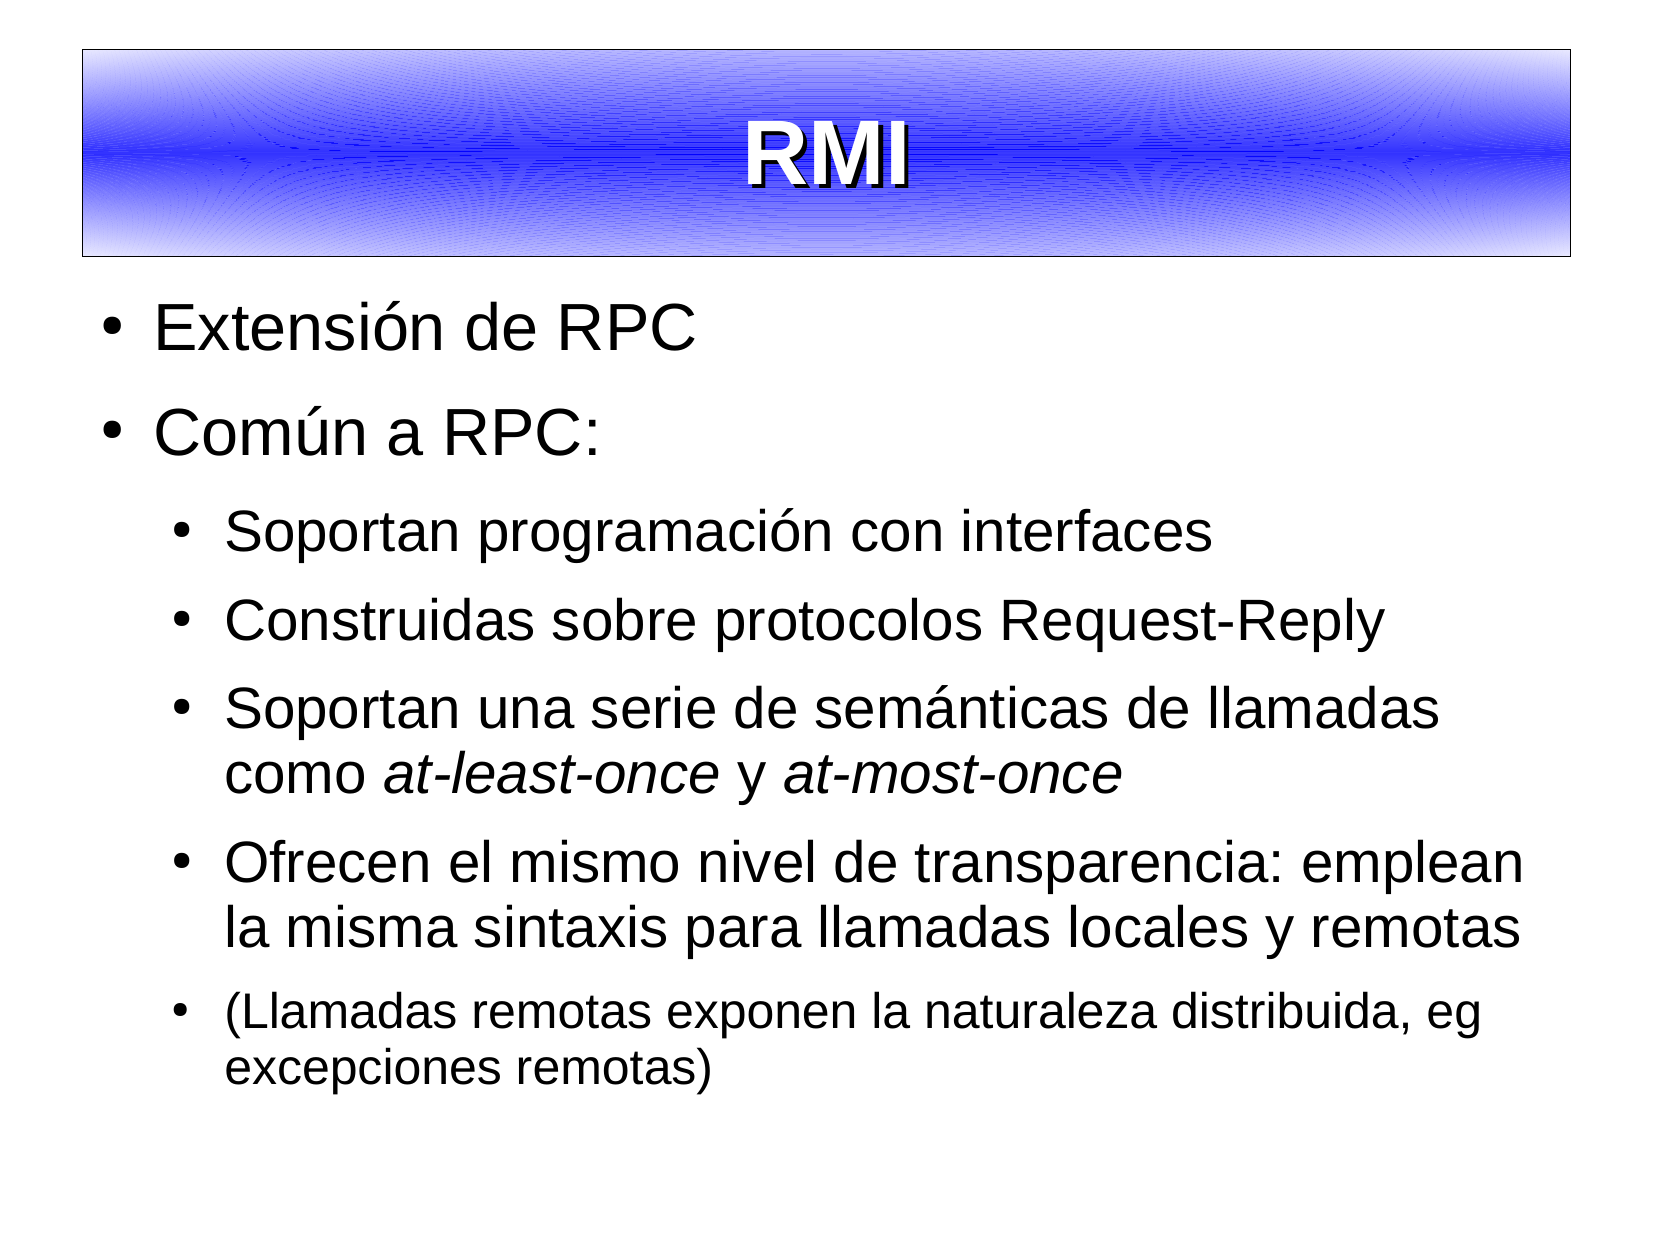

# RMI
Extensión de RPC
Común a RPC:
Soportan programación con interfaces
Construidas sobre protocolos Request-Reply
Soportan una serie de semánticas de llamadas como at-least-once y at-most-once
Ofrecen el mismo nivel de transparencia: emplean la misma sintaxis para llamadas locales y remotas
(Llamadas remotas exponen la naturaleza distribuida, eg excepciones remotas)